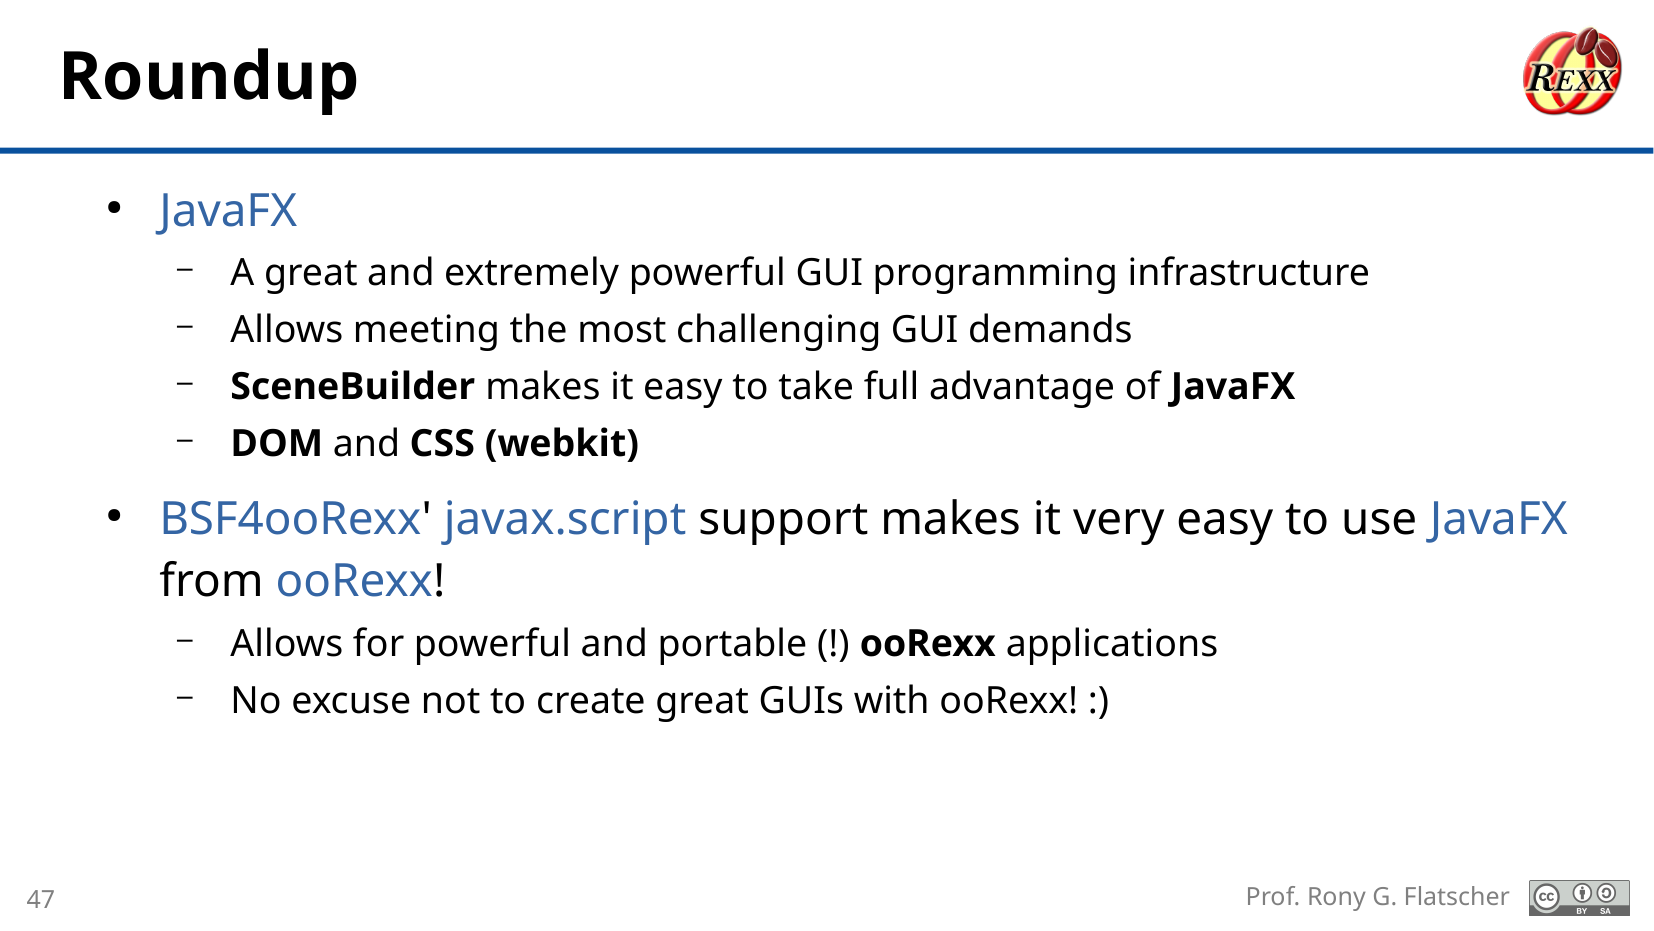

# Roundup
JavaFX
A great and extremely powerful GUI programming infrastructure
Allows meeting the most challenging GUI demands
SceneBuilder makes it easy to take full advantage of JavaFX
DOM and CSS (webkit)
BSF4ooRexx' javax.script support makes it very easy to use JavaFX from ooRexx!
Allows for powerful and portable (!) ooRexx applications
No excuse not to create great GUIs with ooRexx! :)